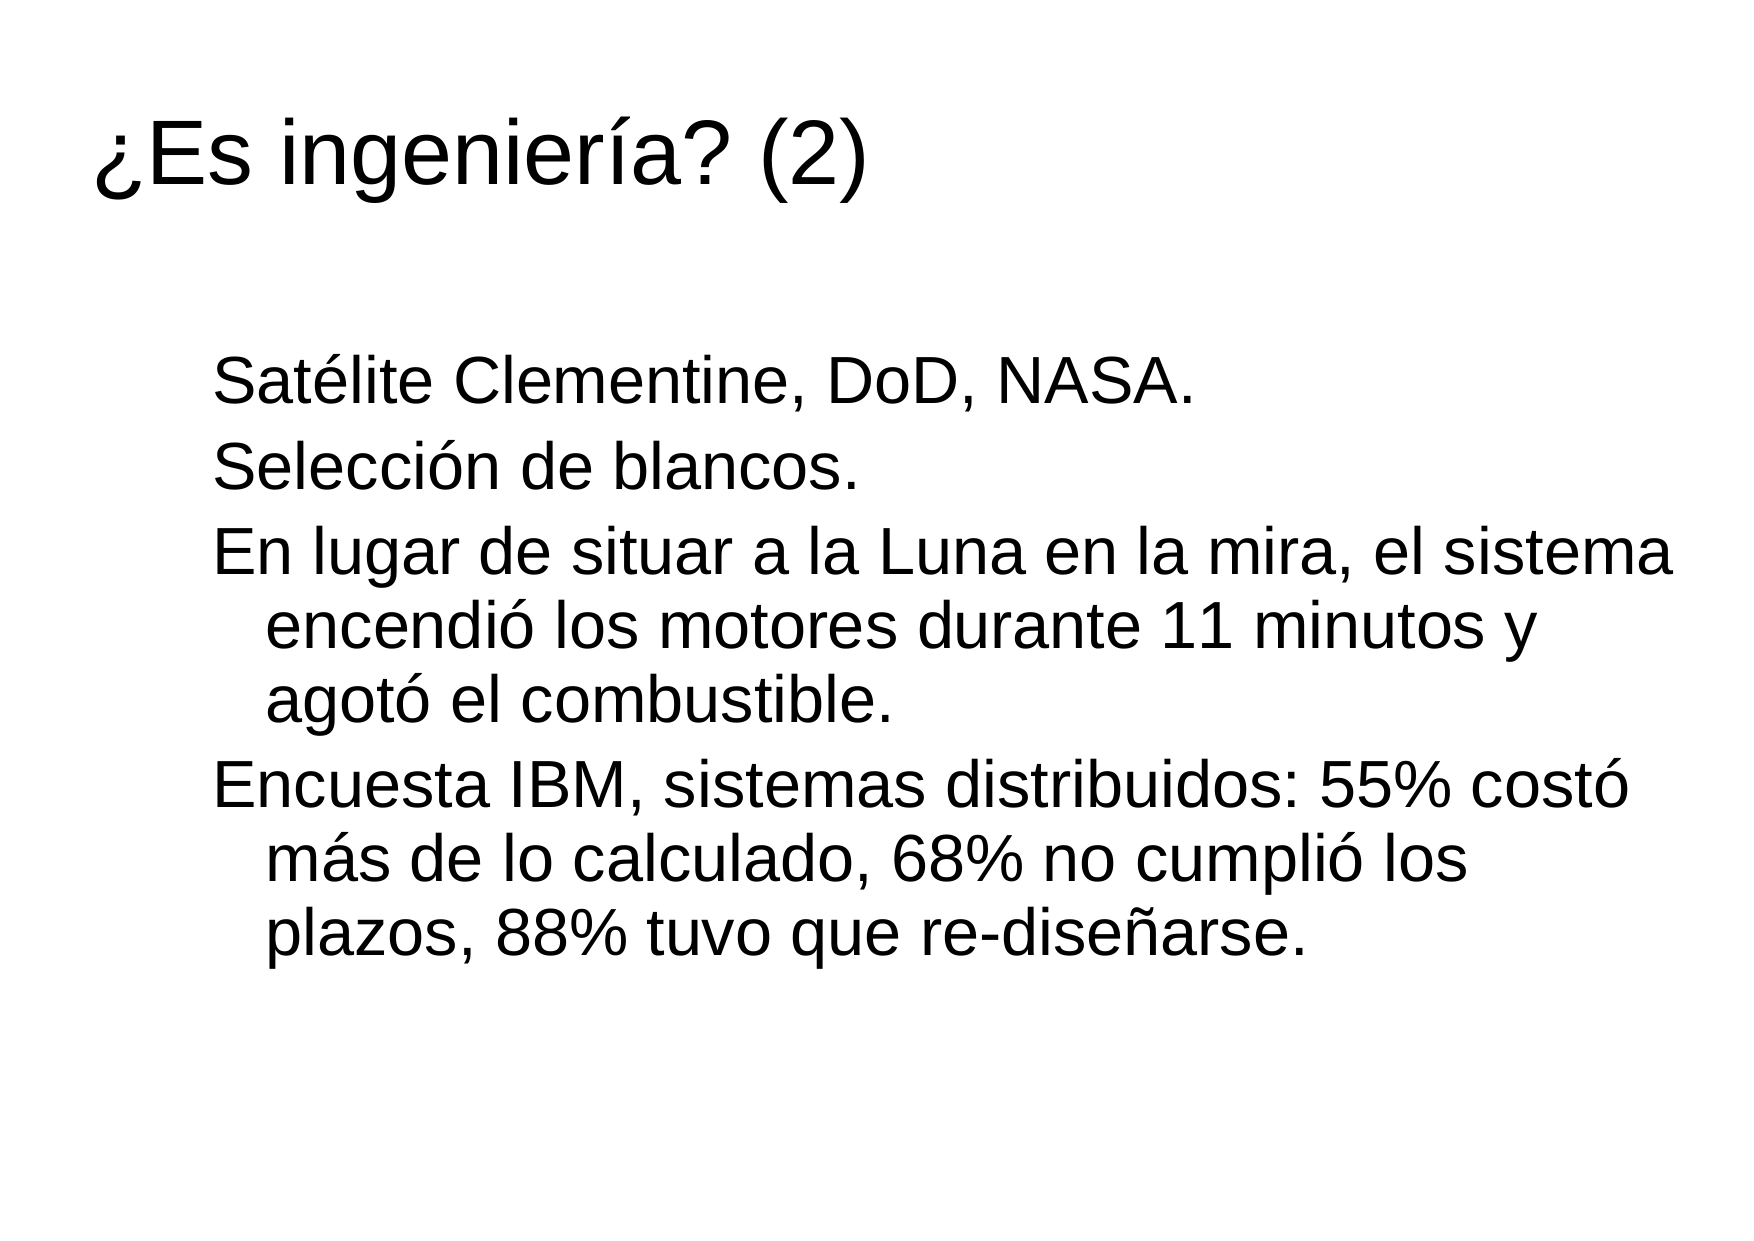

# ¿Es ingeniería? (2)
Satélite Clementine, DoD, NASA.
Selección de blancos.
En lugar de situar a la Luna en la mira, el sistema encendió los motores durante 11 minutos y agotó el combustible.
Encuesta IBM, sistemas distribuidos: 55% costó más de lo calculado, 68% no cumplió los plazos, 88% tuvo que re-diseñarse.